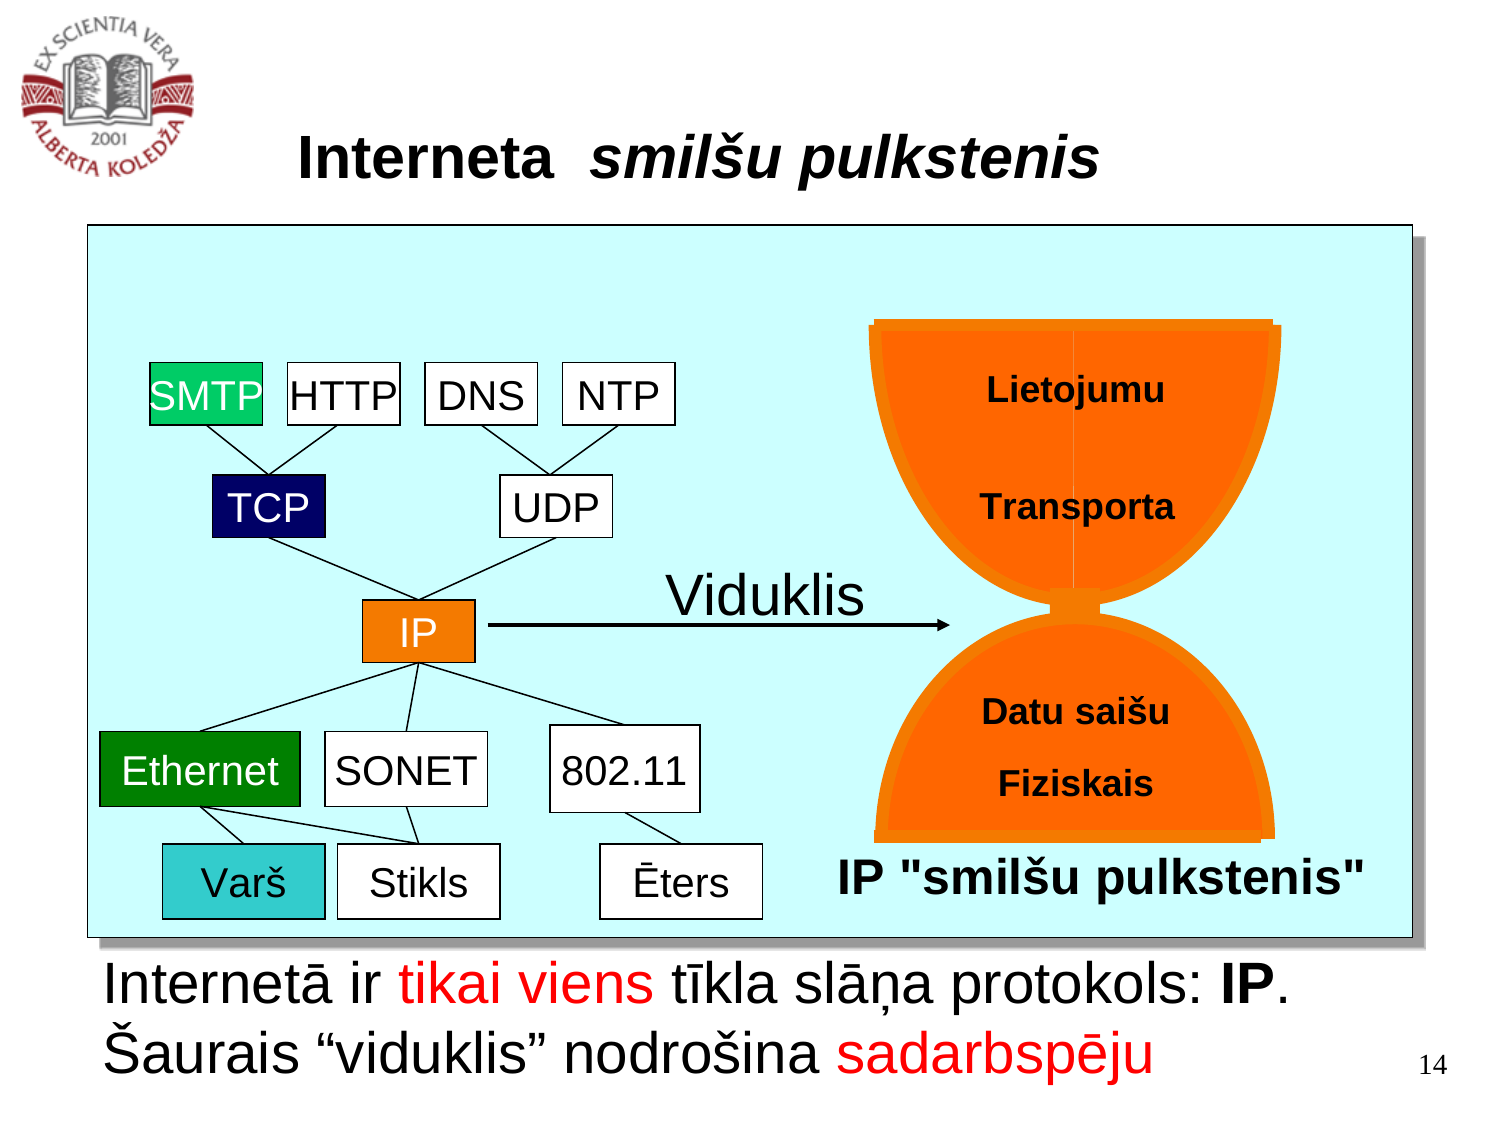

# Interneta smilšu pulkstenis
Lietojumu
SMTP
HTTP
DNS
NTP
TCP
UDP
Transporta
Viduklis
IP
Datu saišu
802.11
Ethernet
SONET
Fiziskais
IP "smilšu pulkstenis"
Varš
Stikls
Ēters
Internetā ir tikai viens tīkla slāņa protokols: IP.
Šaurais “viduklis” nodrošina sadarbspēju